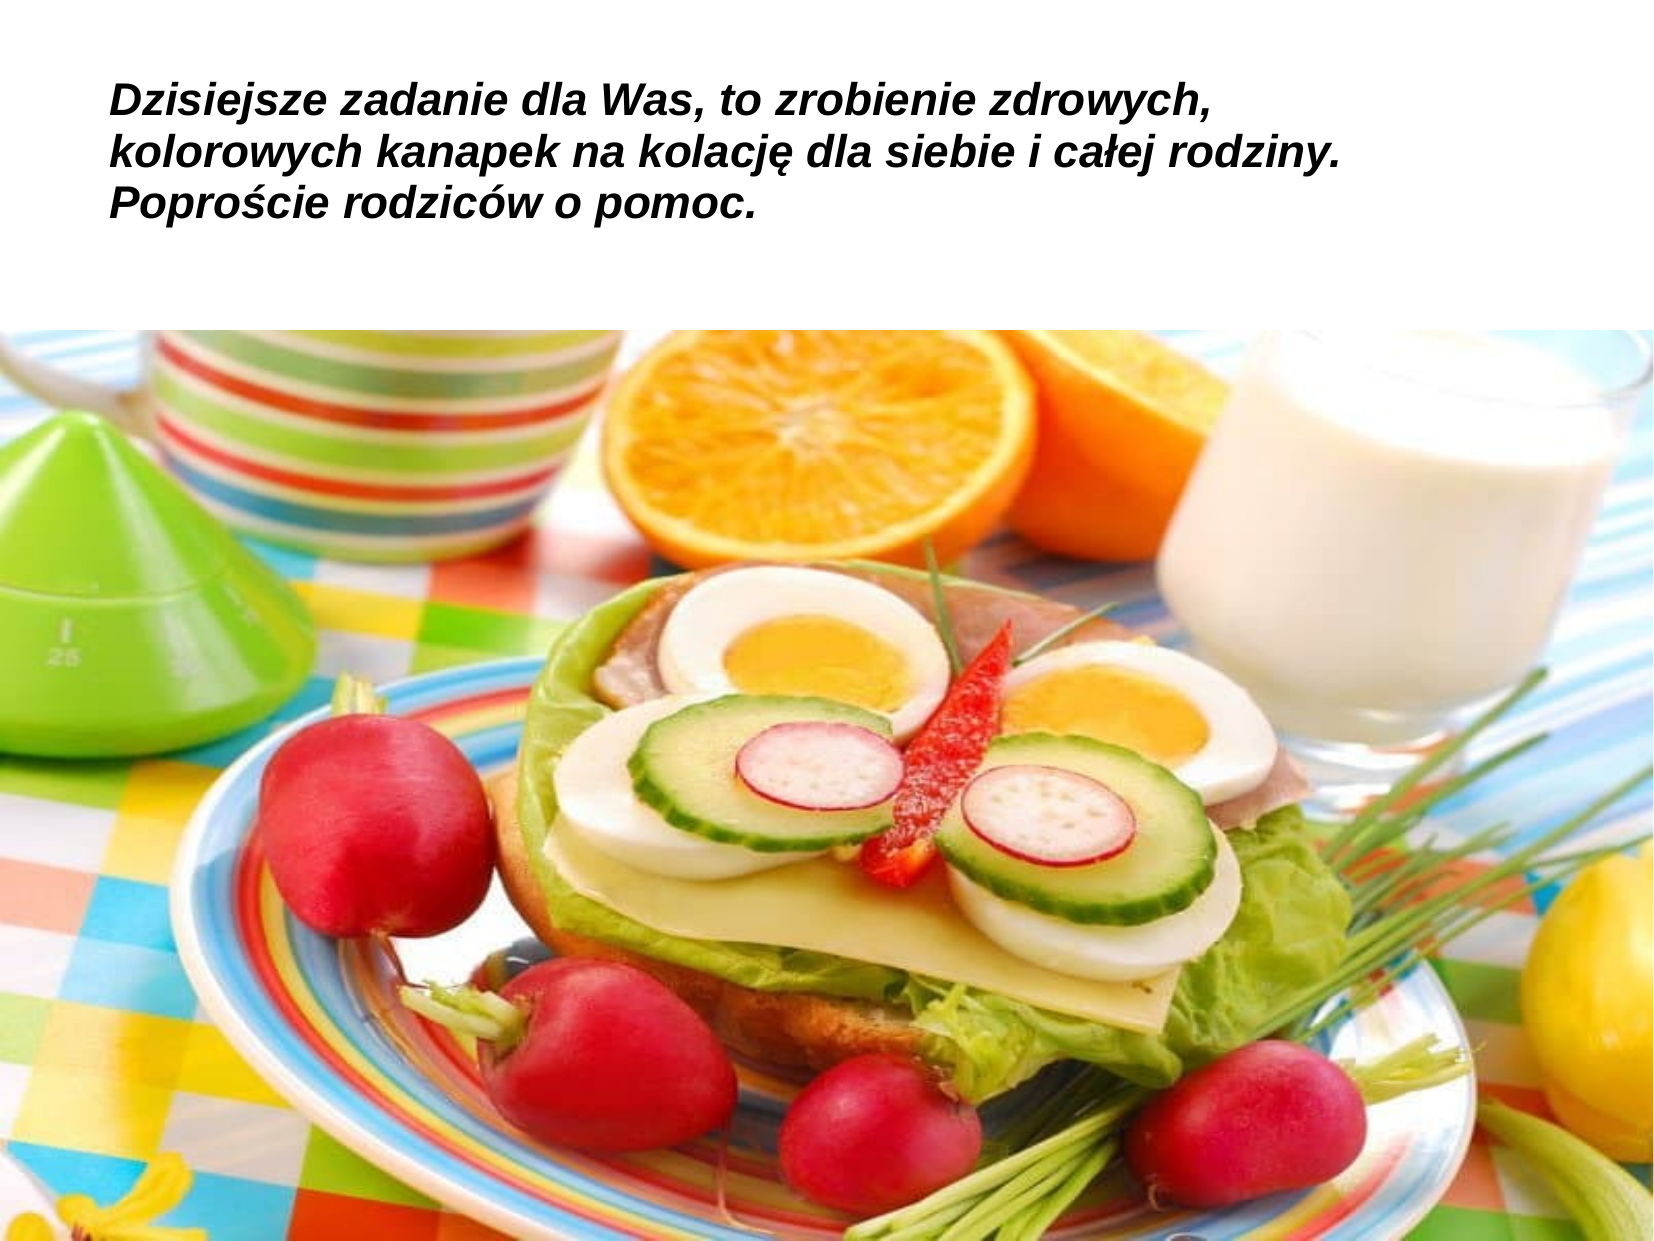

Dzisiejsze zadanie dla Was, to zrobienie zdrowych, kolorowych kanapek na kolację dla siebie i całej rodziny.
Poproście rodziców o pomoc.